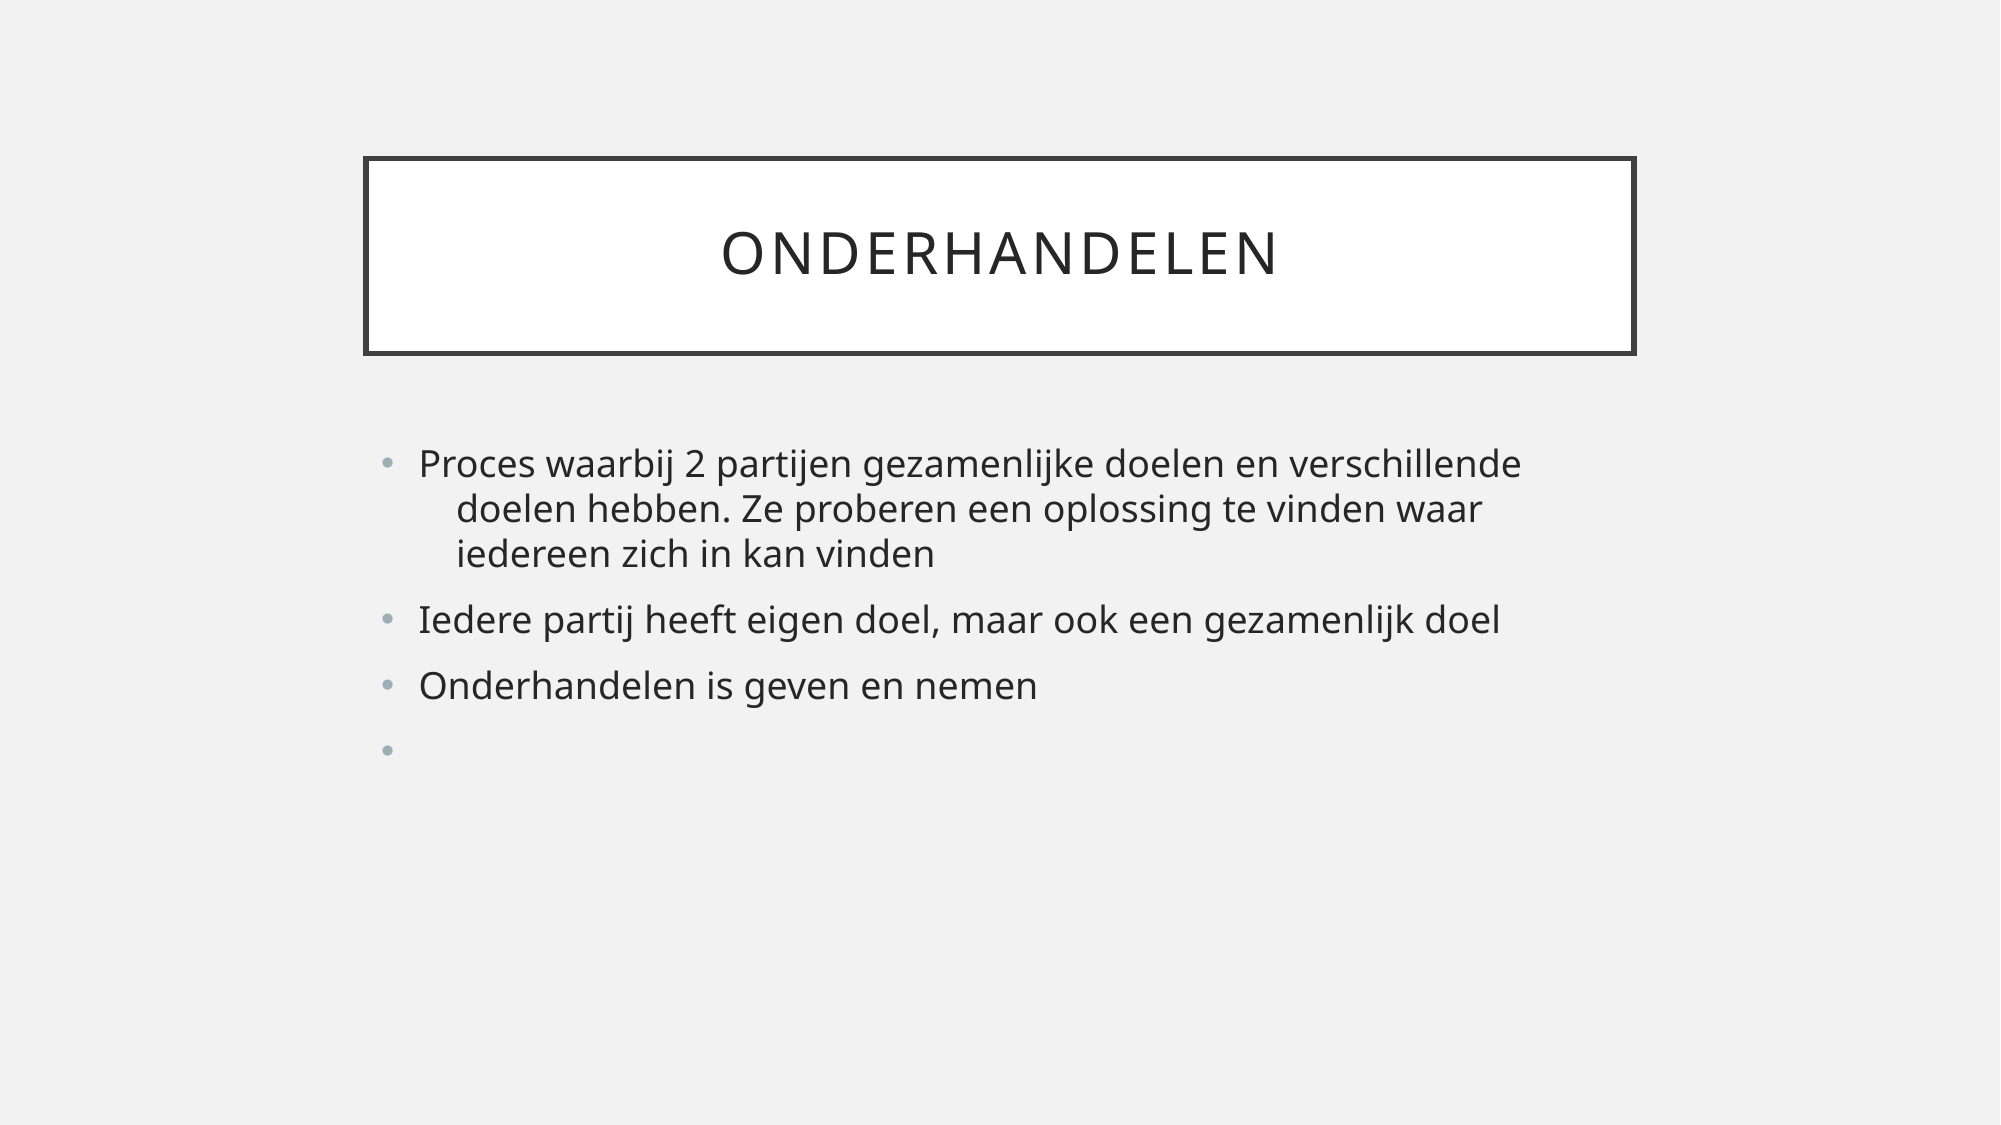

# Onderhandelen
Proces waarbij 2 partijen gezamenlijke doelen en verschillende doelen hebben. Ze proberen een oplossing te vinden waar iedereen zich in kan vinden
Iedere partij heeft eigen doel, maar ook een gezamenlijk doel
Onderhandelen is geven en nemen